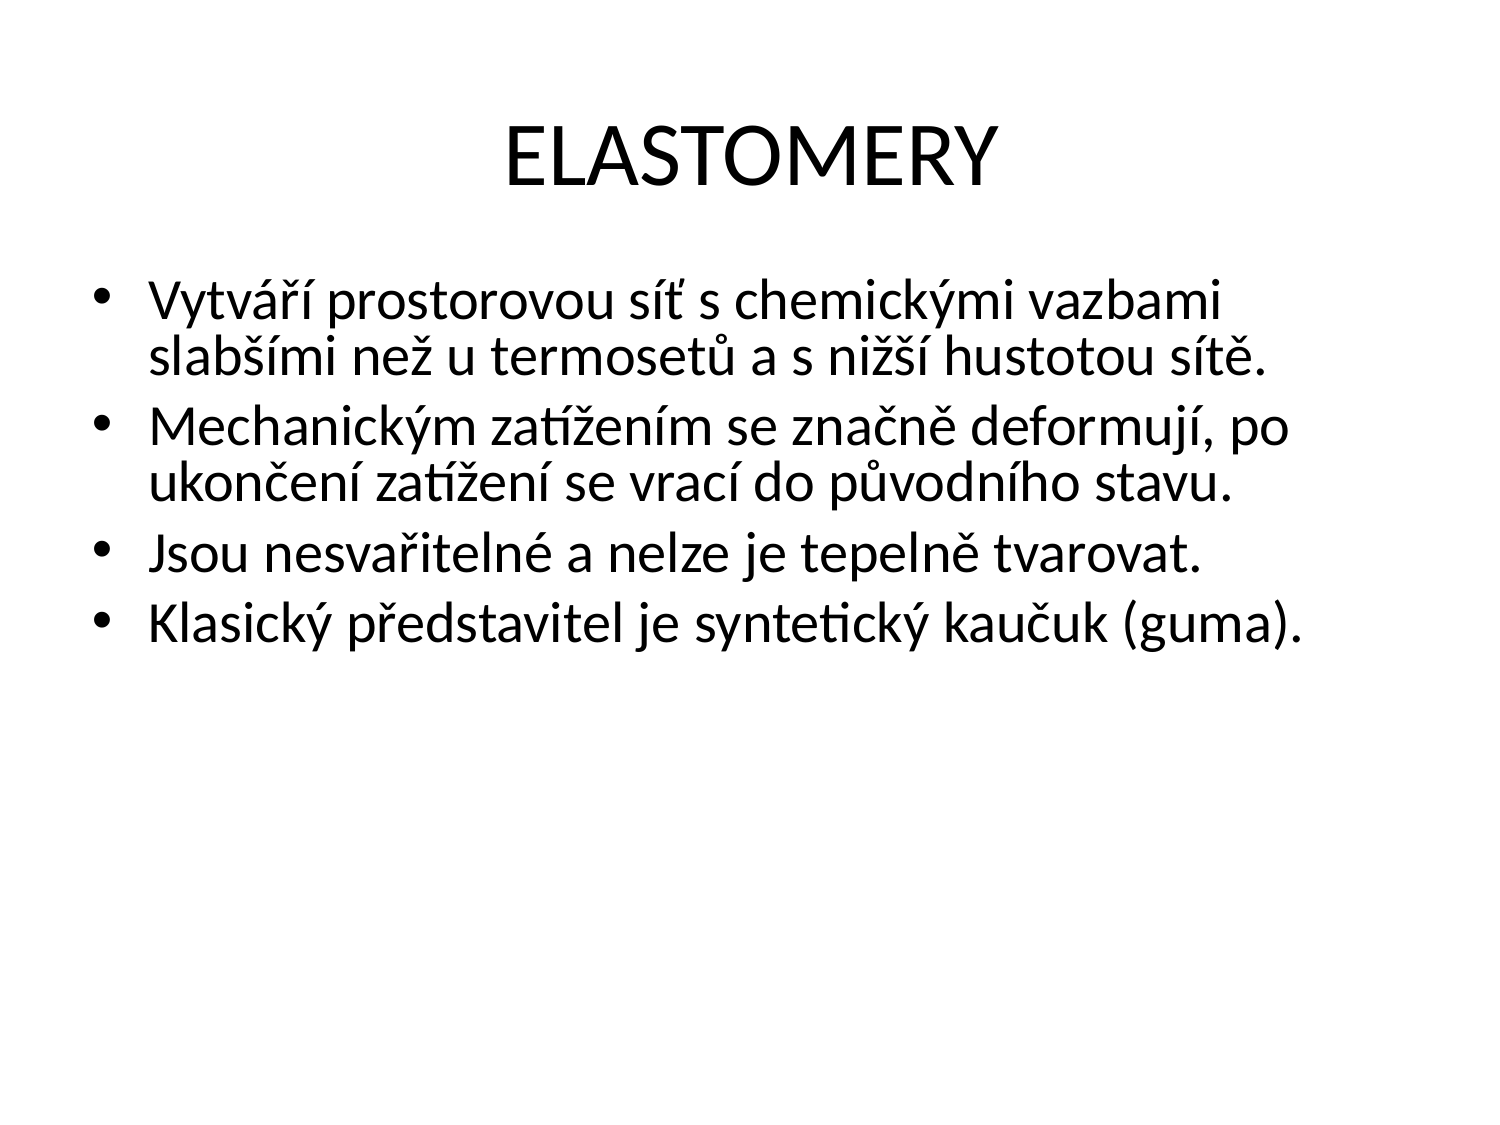

# ELASTOMERY
Vytváří prostorovou síť s chemickými vazbami slabšími než u termosetů a s nižší hustotou sítě.
Mechanickým zatížením se značně deformují, po ukončení zatížení se vrací do původního stavu.
Jsou nesvařitelné a nelze je tepelně tvarovat.
Klasický představitel je syntetický kaučuk (guma).